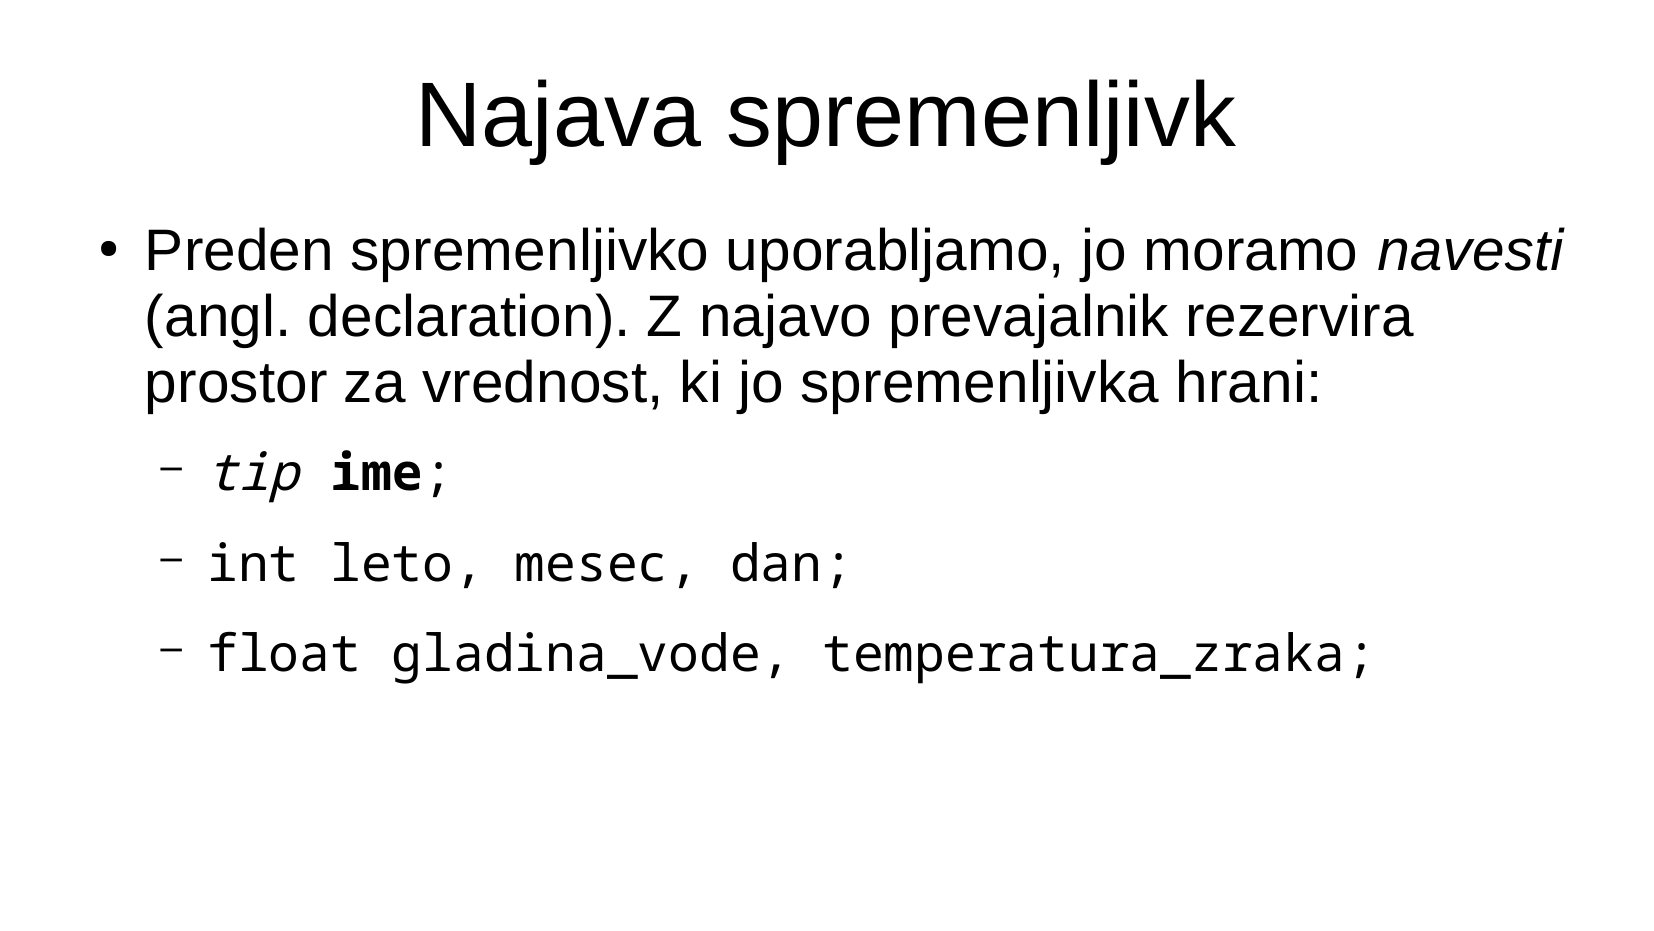

# Najava spremenljivk
Preden spremenljivko uporabljamo, jo moramo navesti (angl. declaration). Z najavo prevajalnik rezervira prostor za vrednost, ki jo spremenljivka hrani:
tip ime;
int leto, mesec, dan;
float gladina_vode, temperatura_zraka;